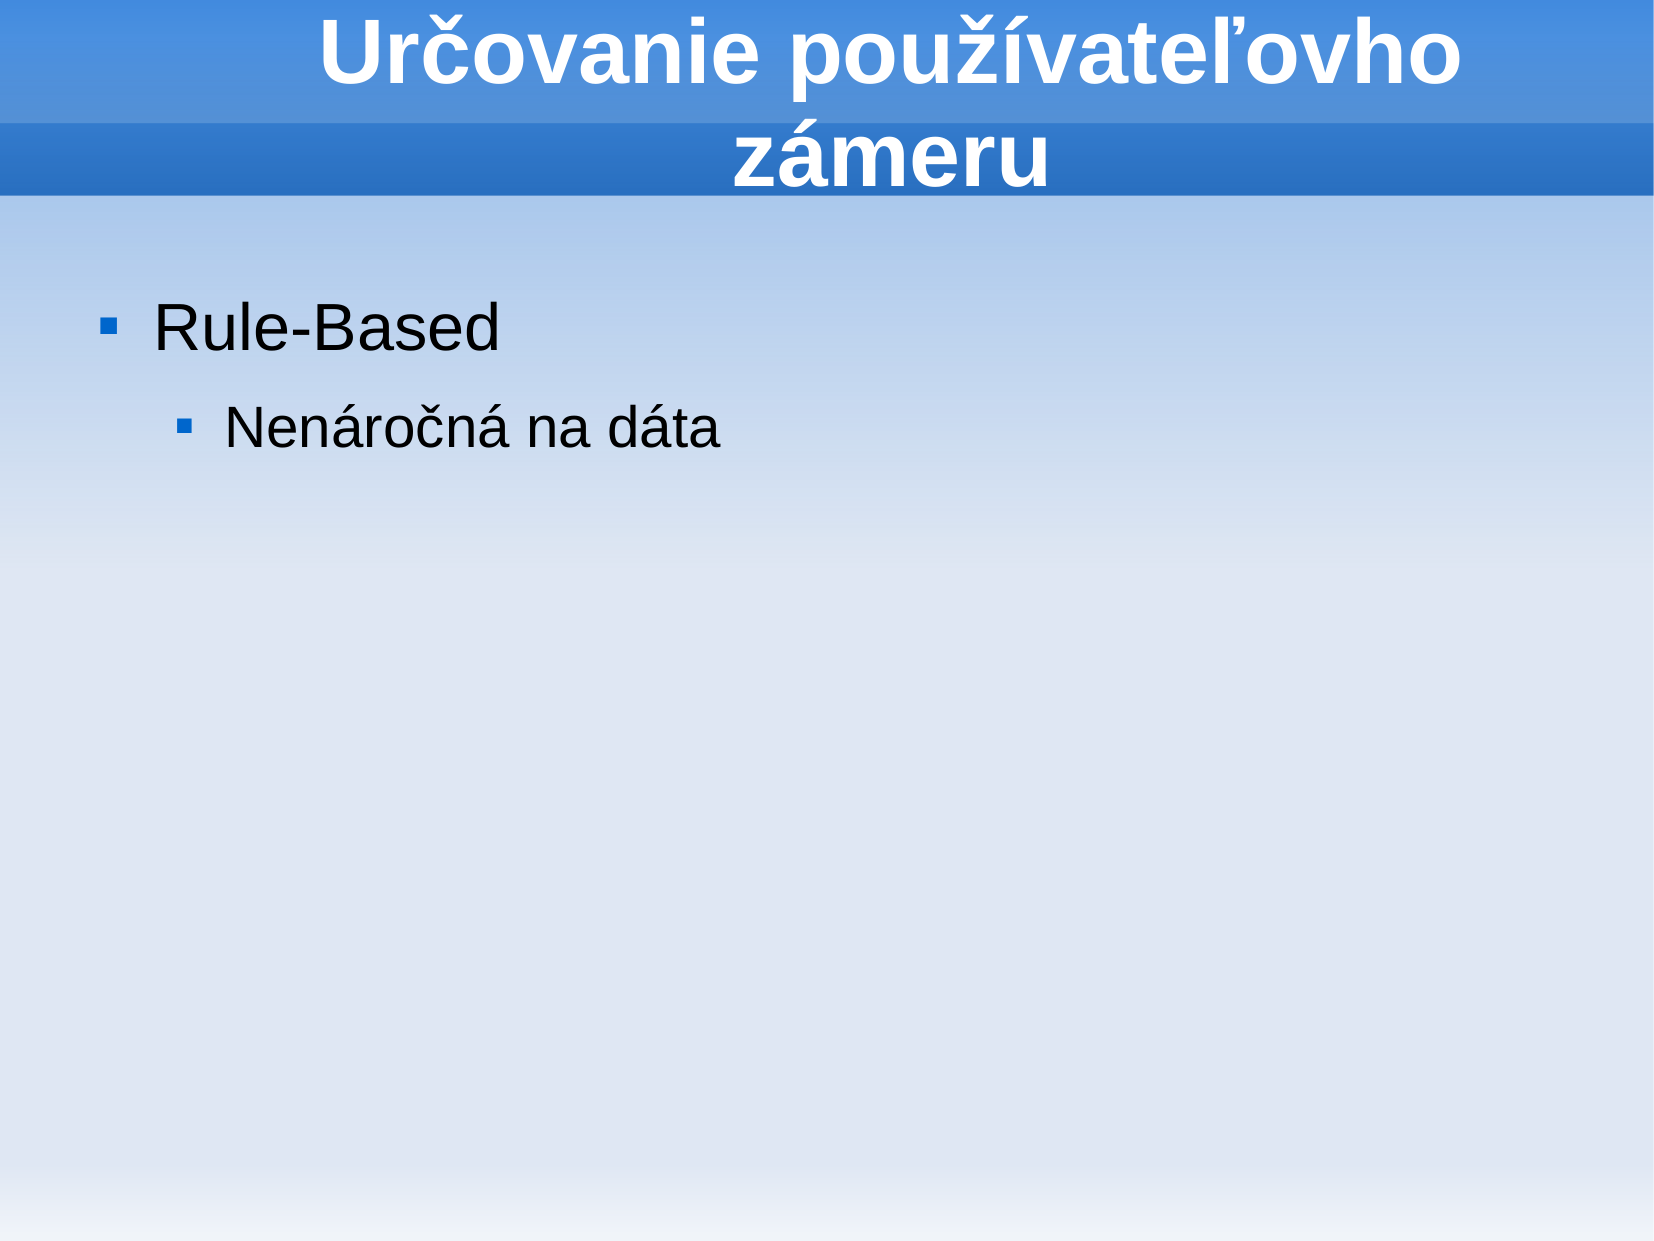

# Určovanie používateľovho zámeru
Rule-Based
Nenáročná na dáta